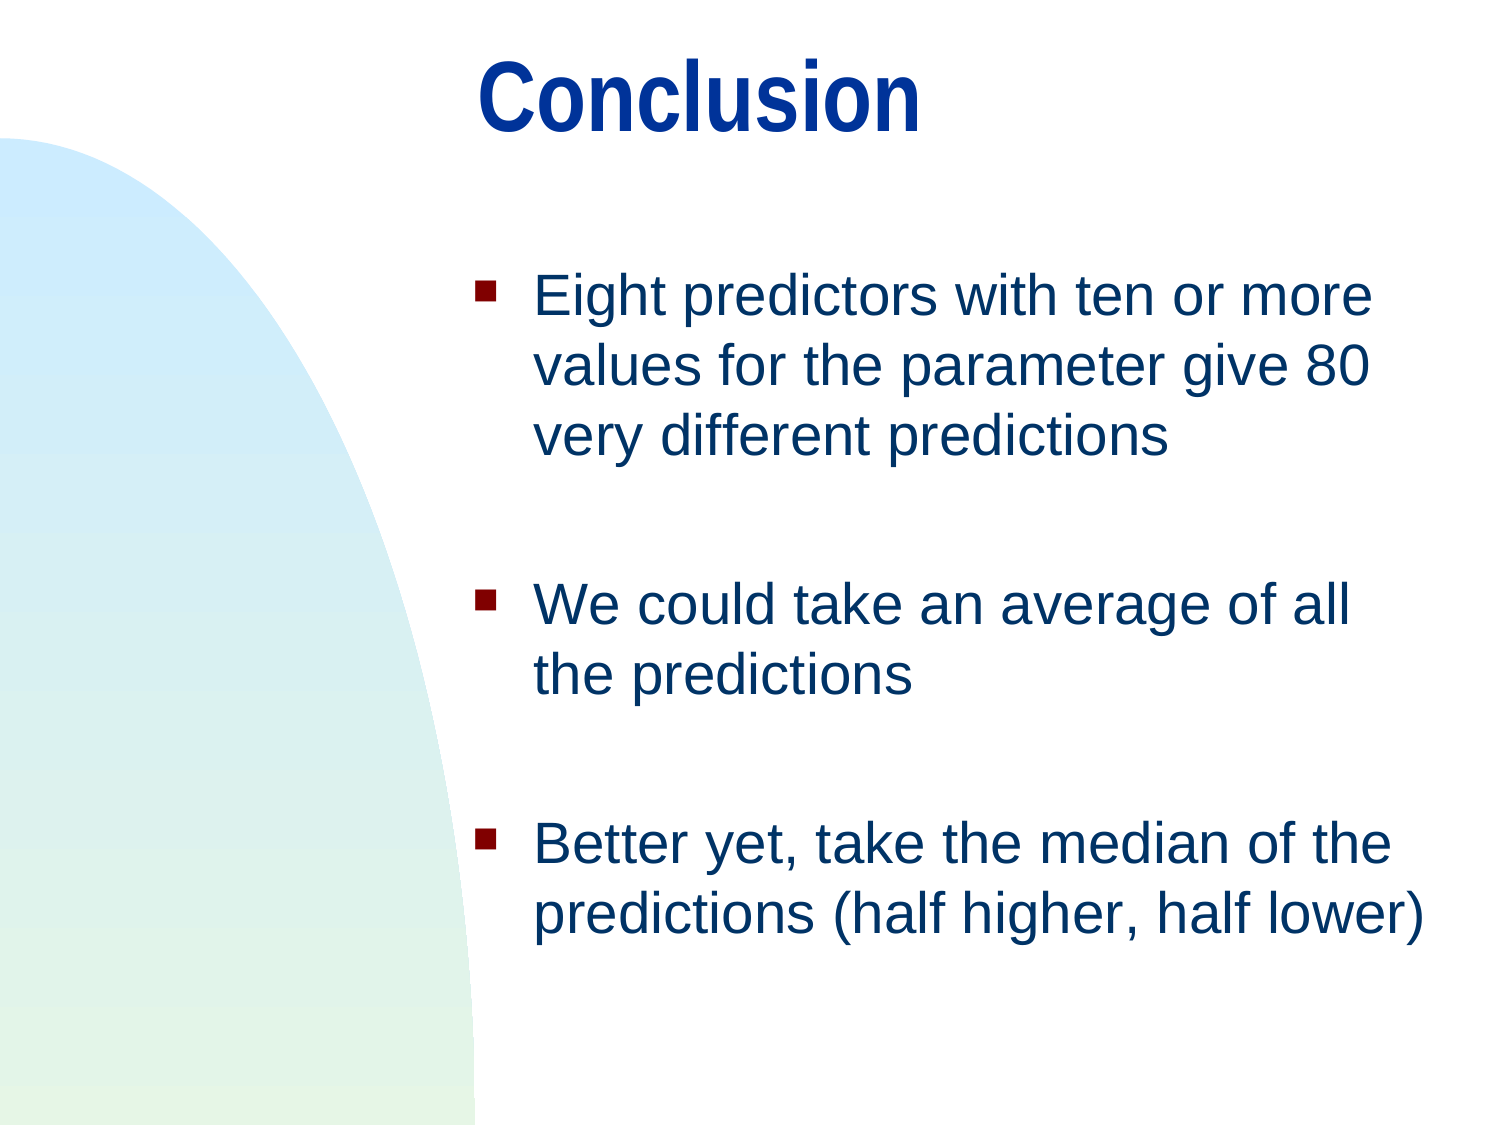

# Conclusion
Eight predictors with ten or more values for the parameter give 80 very different predictions
We could take an average of all the predictions
Better yet, take the median of the predictions (half higher, half lower)